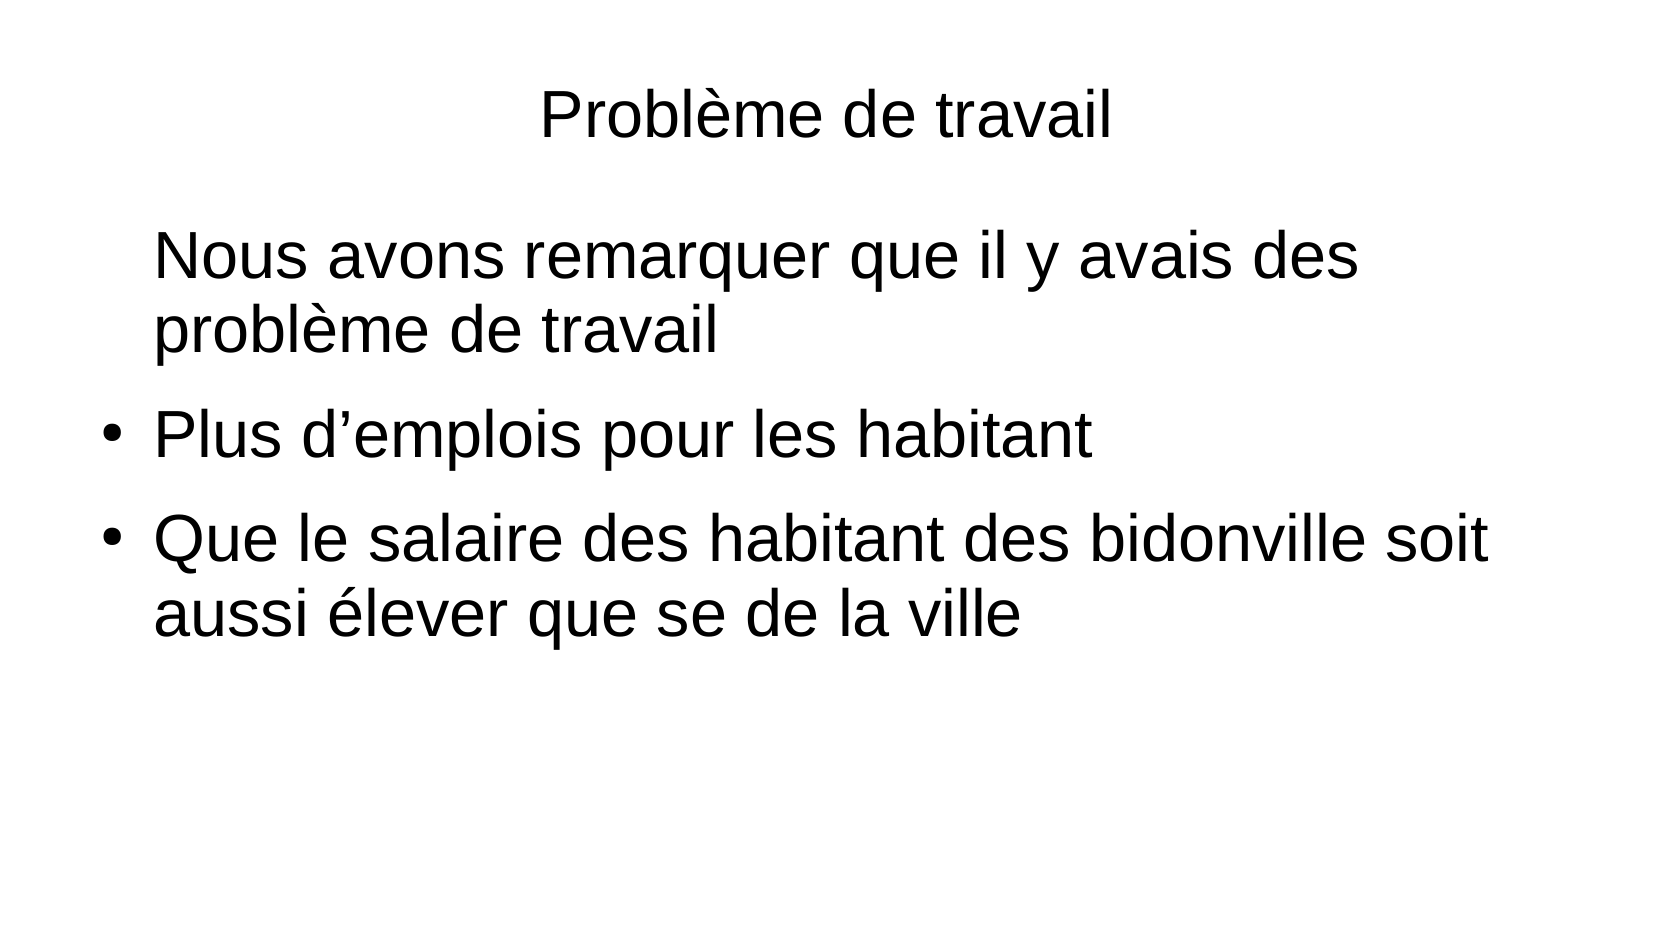

# Problème de travail
Nous avons remarquer que il y avais des problème de travail
Plus d’emplois pour les habitant
Que le salaire des habitant des bidonville soit aussi élever que se de la ville